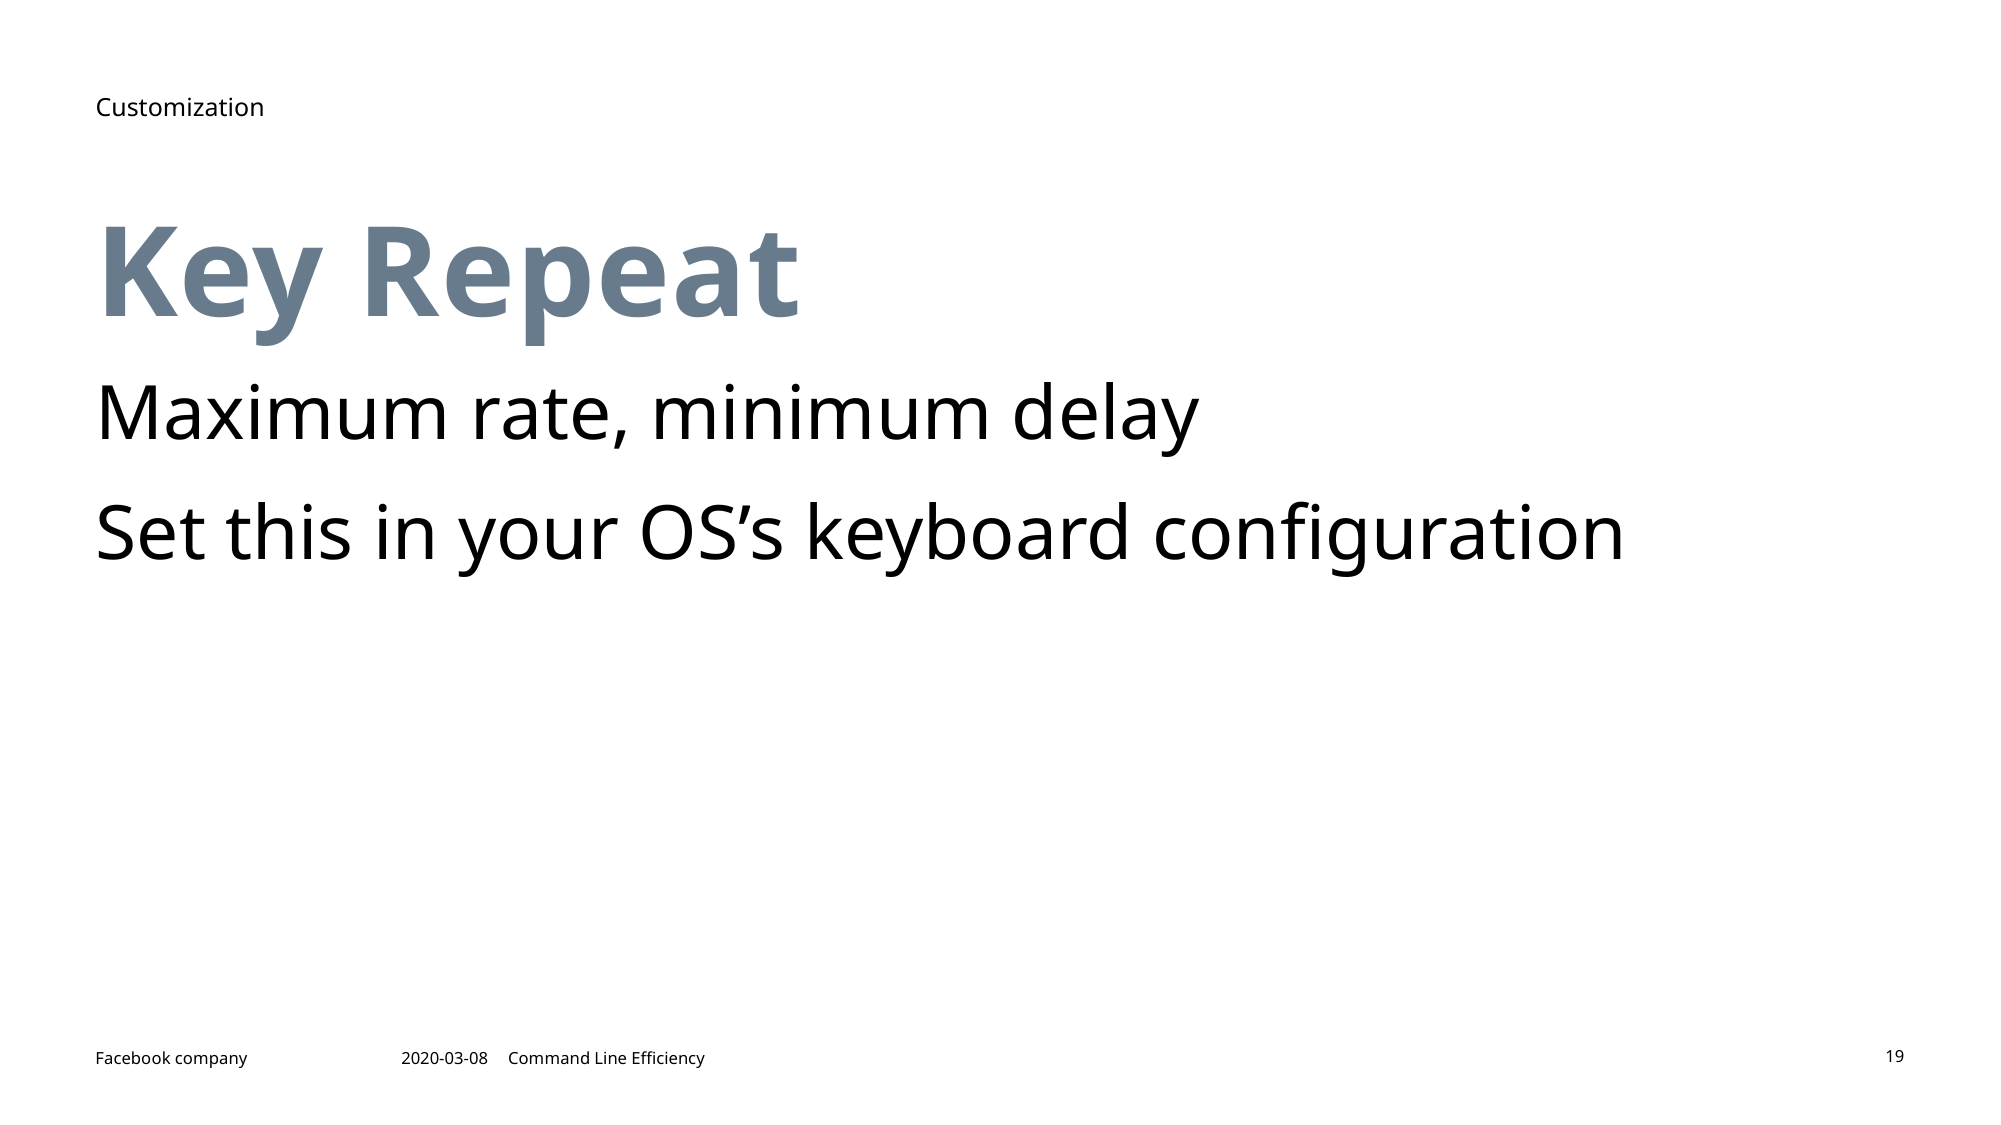

Customization
Key Repeat
# Maximum rate, minimum delay
Set this in your OS’s keyboard configuration
2020-03-08
Command Line Efficiency